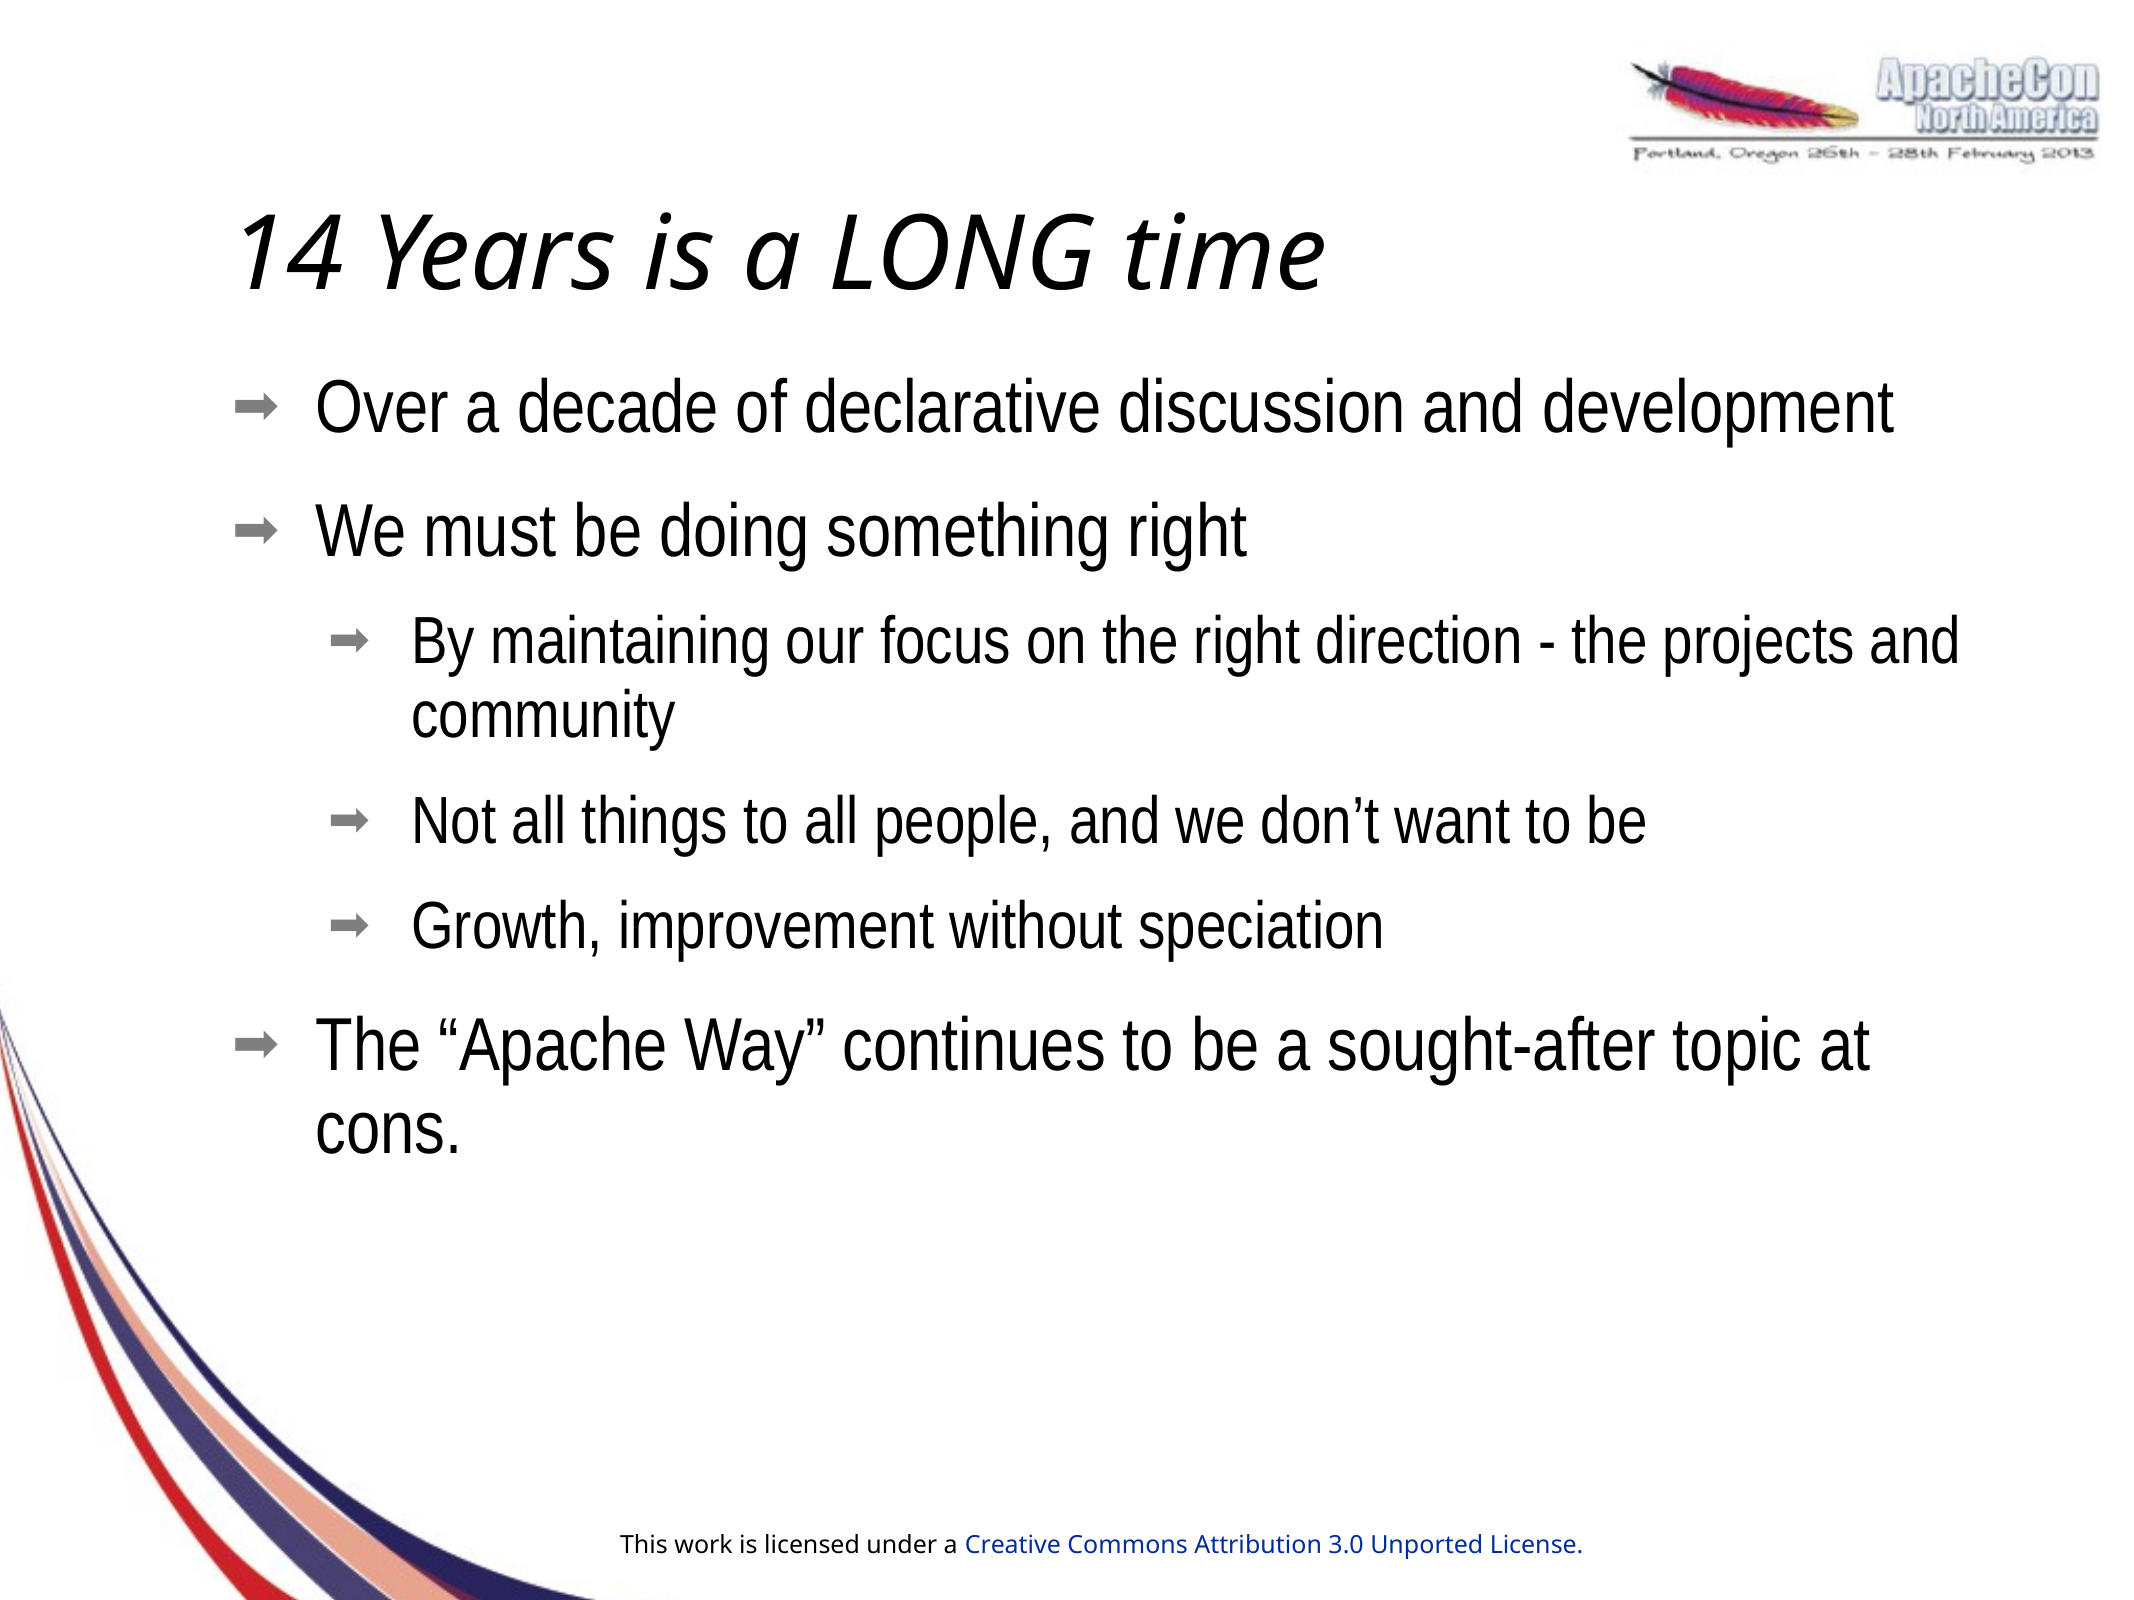

# 14 Years is a LONG time
Over a decade of declarative discussion and development
We must be doing something right
By maintaining our focus on the right direction - the projects and community
Not all things to all people, and we don’t want to be
Growth, improvement without speciation
The “Apache Way” continues to be a sought-after topic at cons.
This work is licensed under a Creative Commons Attribution 3.0 Unported License.